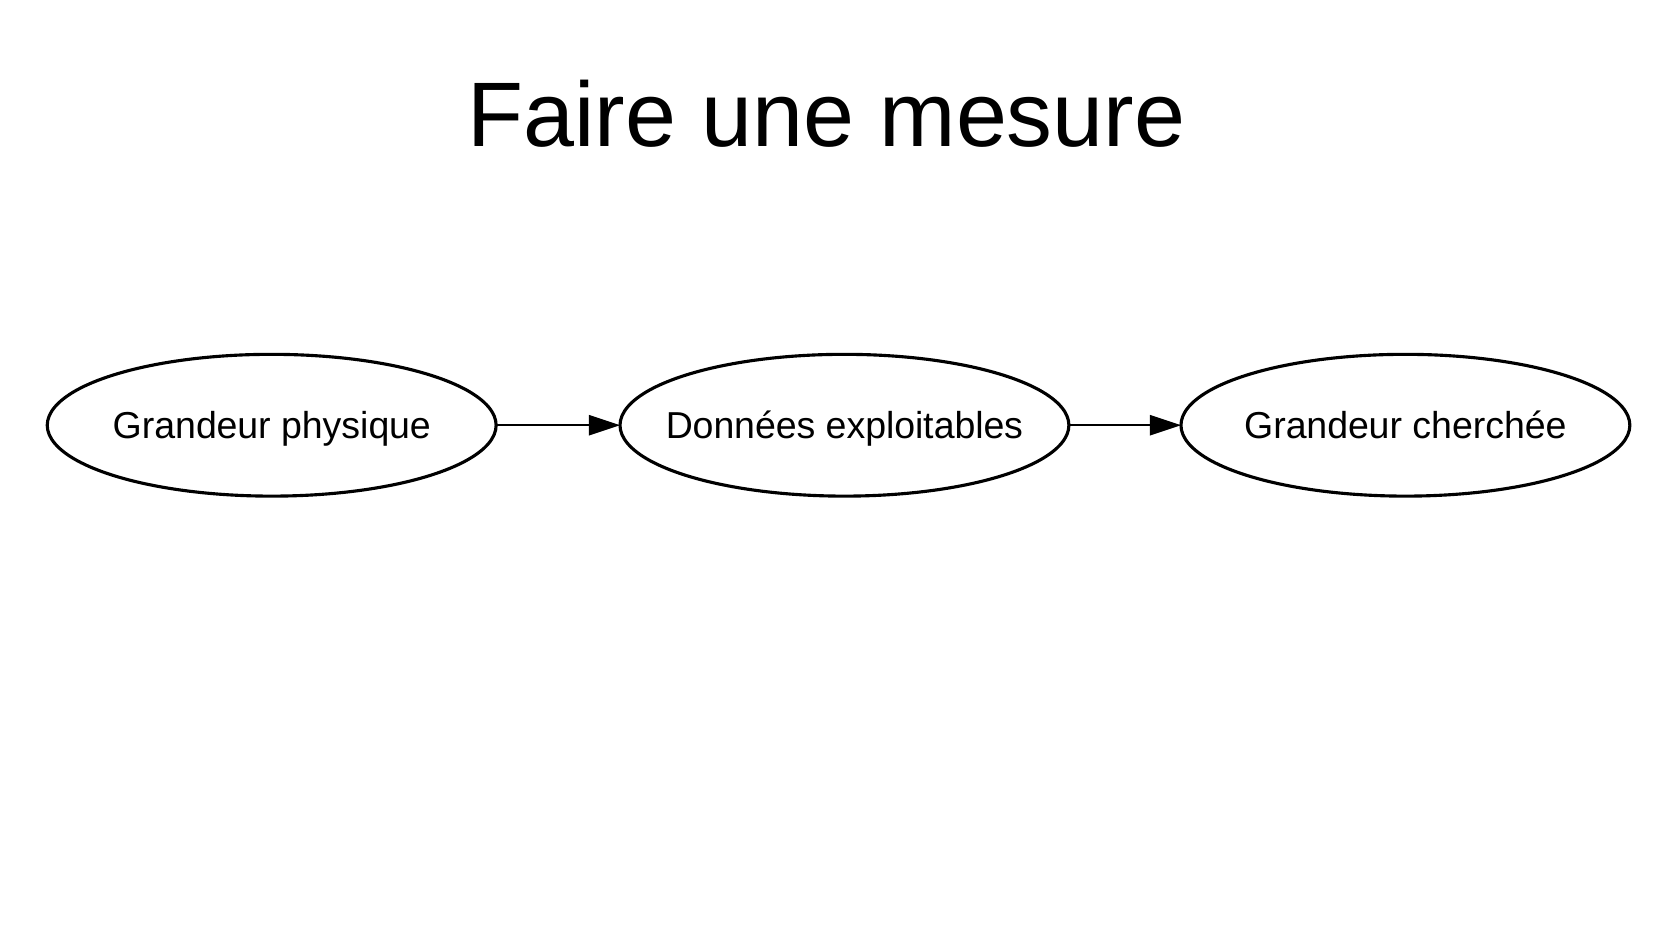

# Faire une mesure
Grandeur physique
Données exploitables
Grandeur cherchée